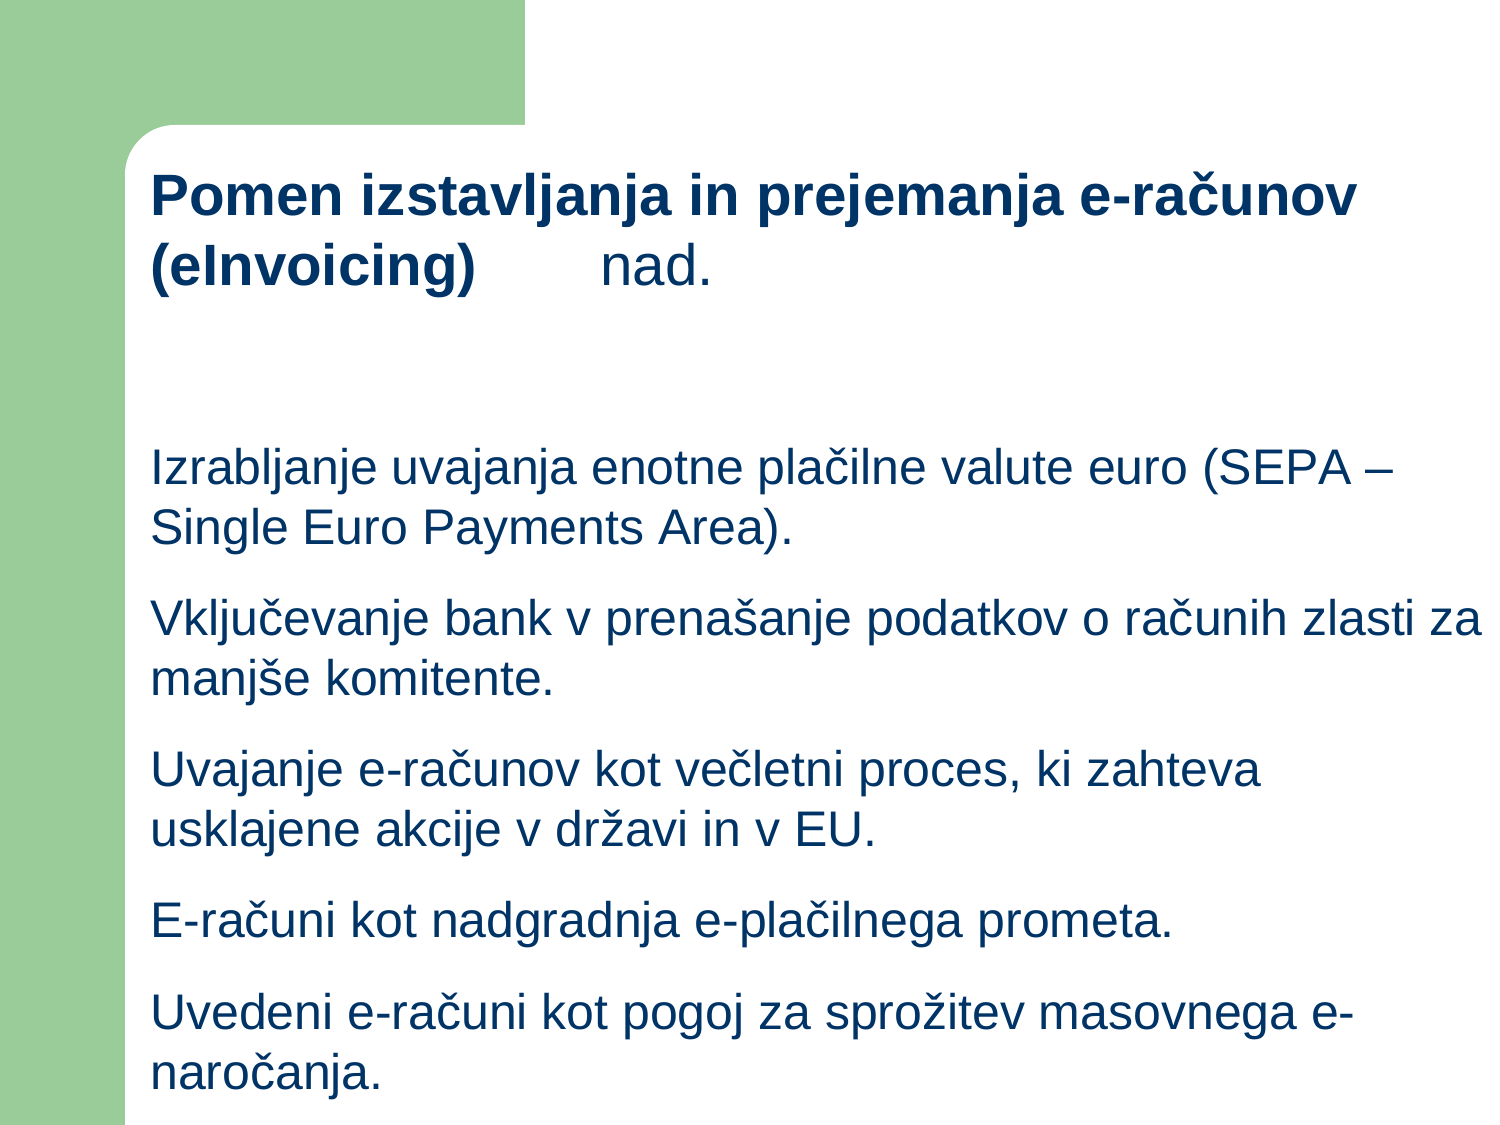

#
Pomen izstavljanja in prejemanja e-računov (eInvoicing) 	nad.
Izrabljanje uvajanja enotne plačilne valute euro (SEPA – Single Euro Payments Area).
Vključevanje bank v prenašanje podatkov o računih zlasti za manjše komitente.
Uvajanje e-računov kot večletni proces, ki zahteva usklajene akcije v državi in v EU.
E-računi kot nadgradnja e-plačilnega prometa.
Uvedeni e-računi kot pogoj za sprožitev masovnega e-naročanja.